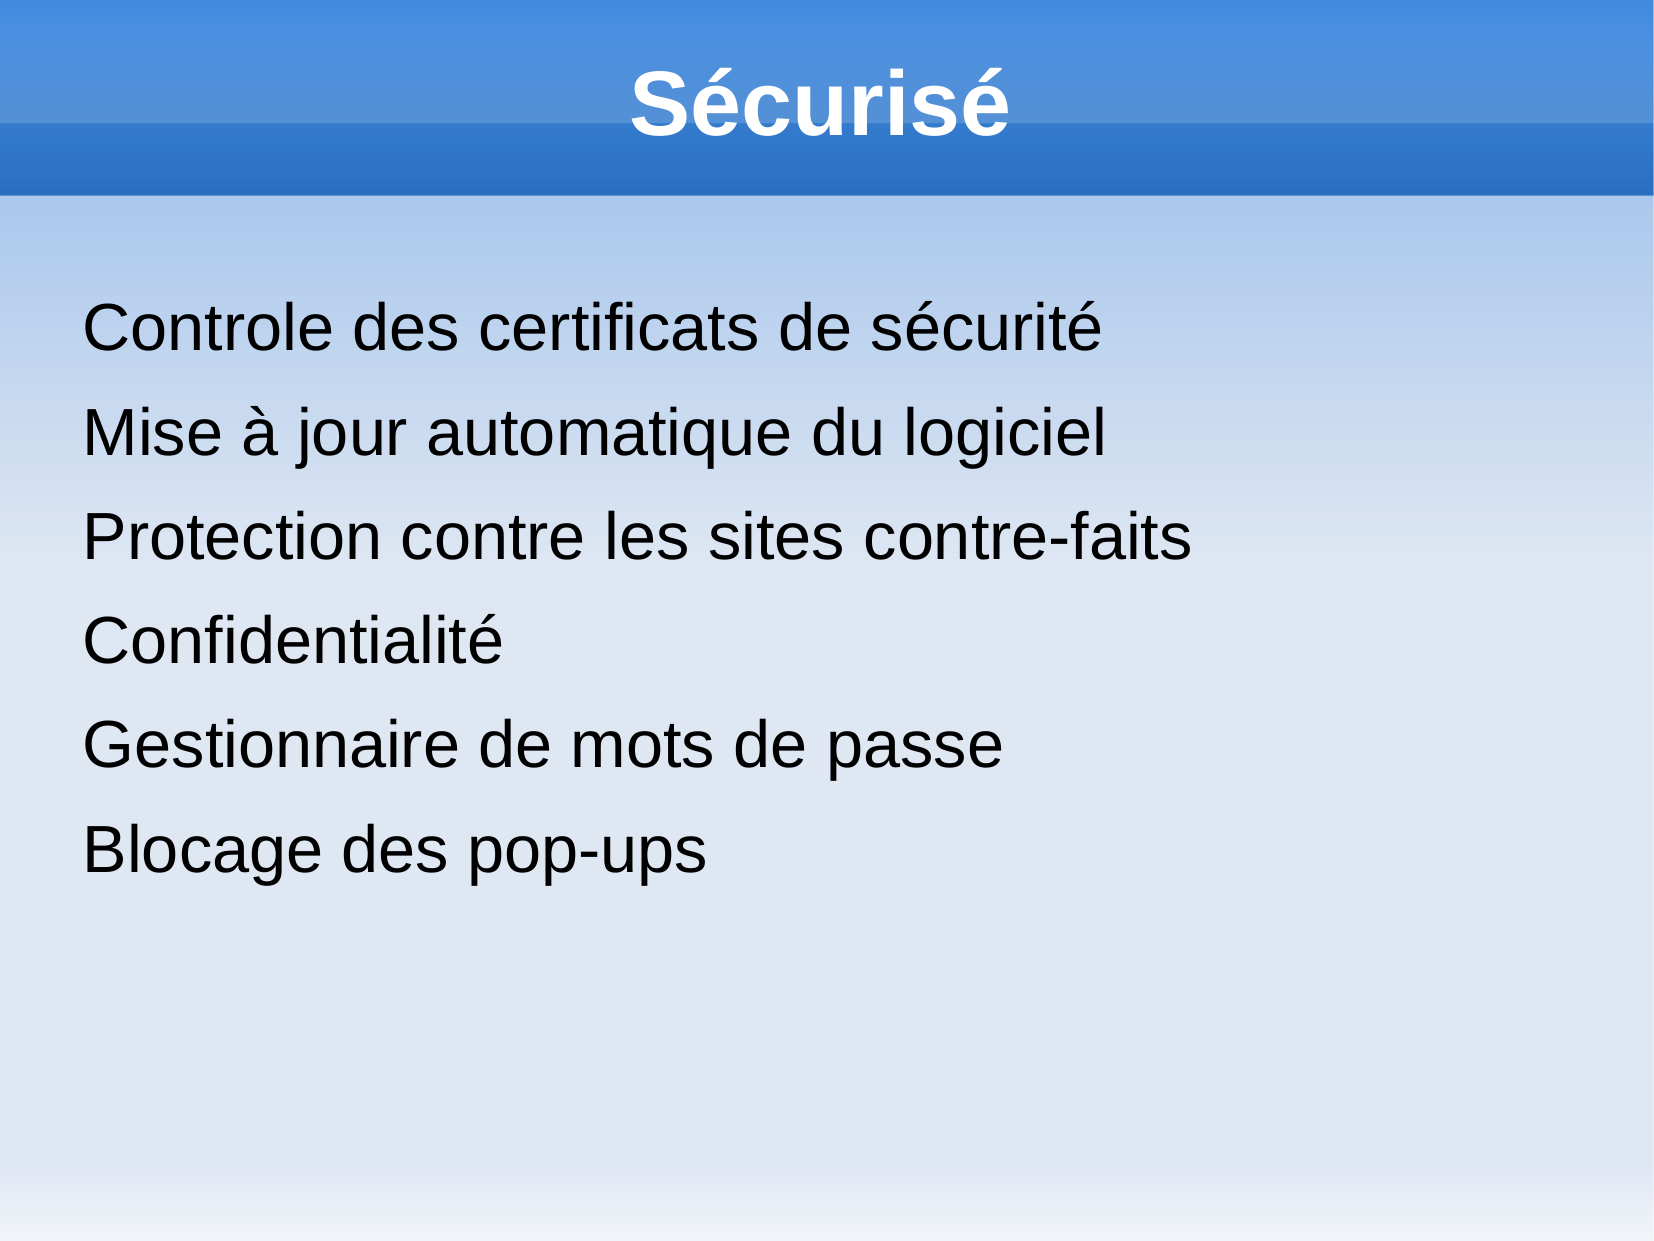

# Sécurisé
Controle des certificats de sécurité
Mise à jour automatique du logiciel
Protection contre les sites contre-faits
Confidentialité
Gestionnaire de mots de passe
Blocage des pop-ups